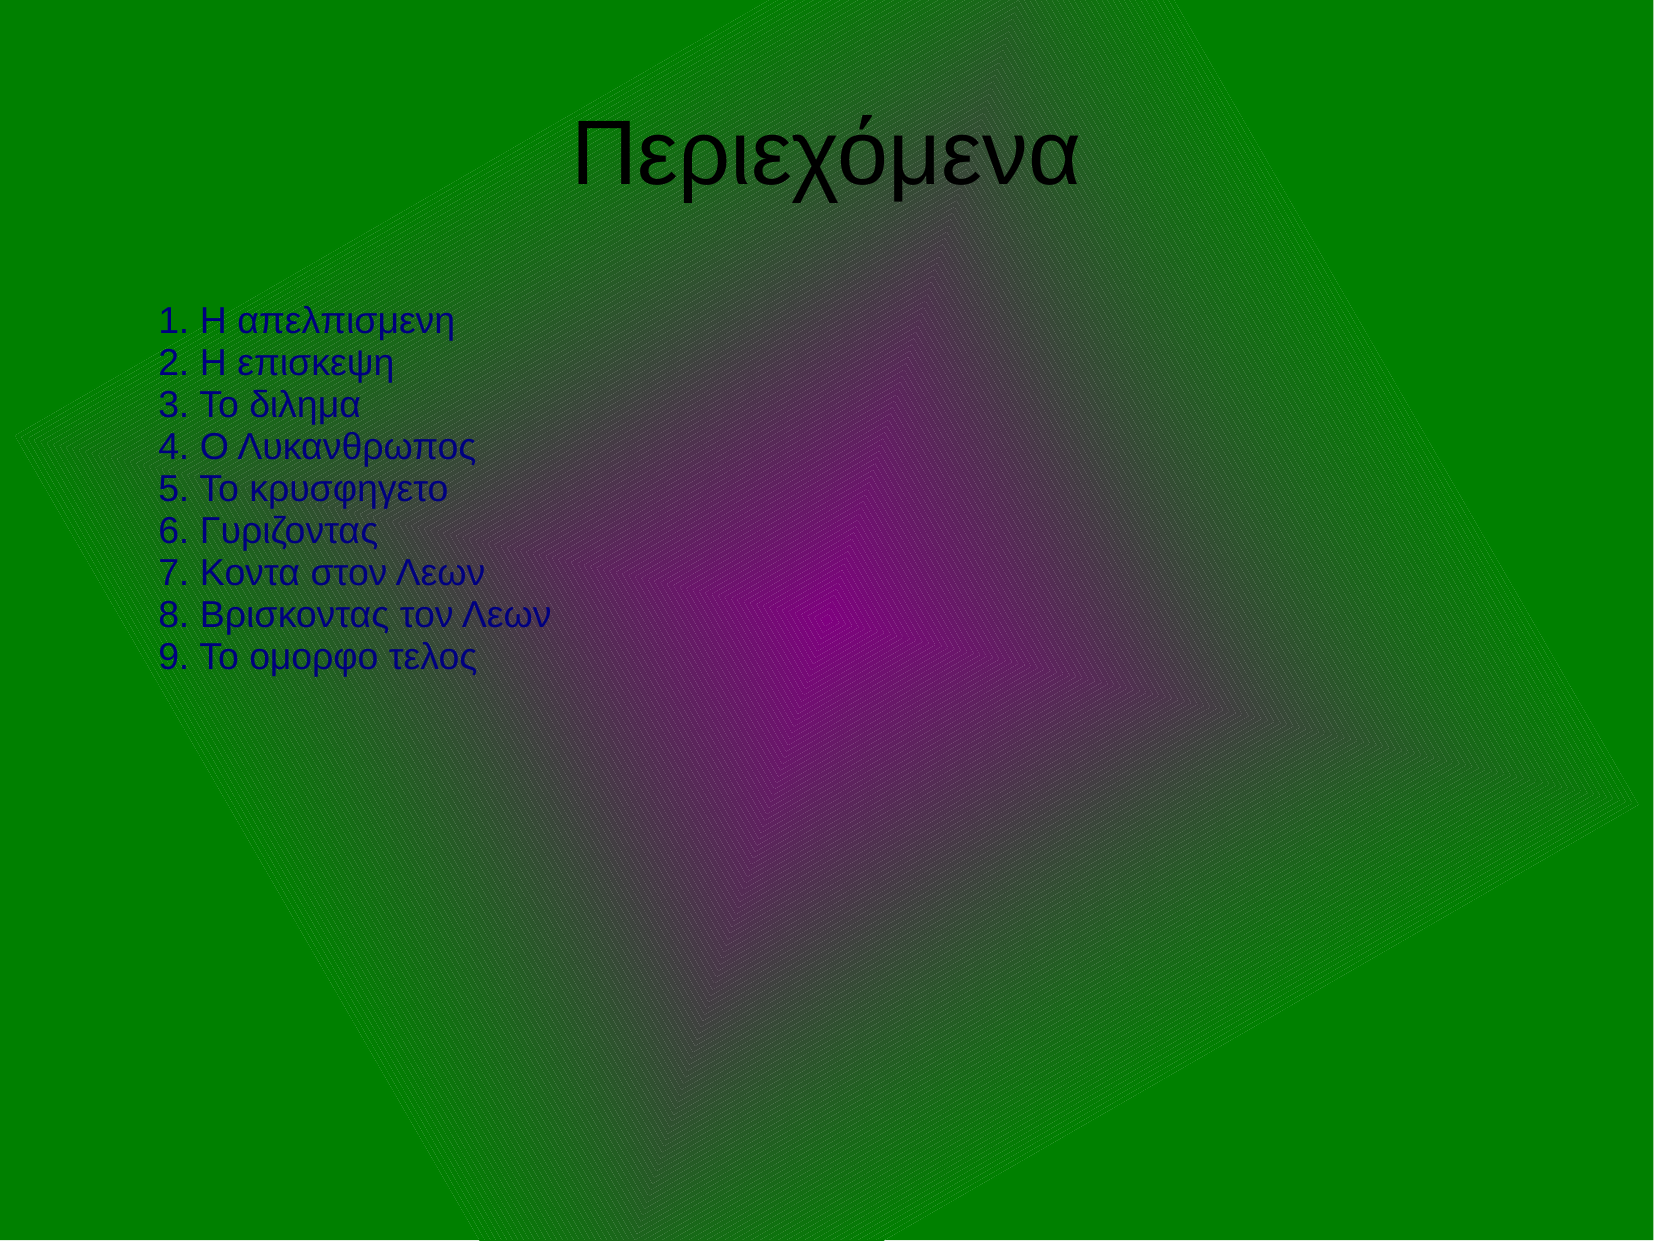

# Περιεχόμενα
1. Η απελπισμενη
2. Η επισκεψη
3. Το διλημα
4. Ο Λυκανθρωπος
5. Το κρυσφηγετο
6. Γυριζοντας
7. Κοντα στον Λεων
8. Βρισκοντας τον Λεων
9. Το ομορφο τελος